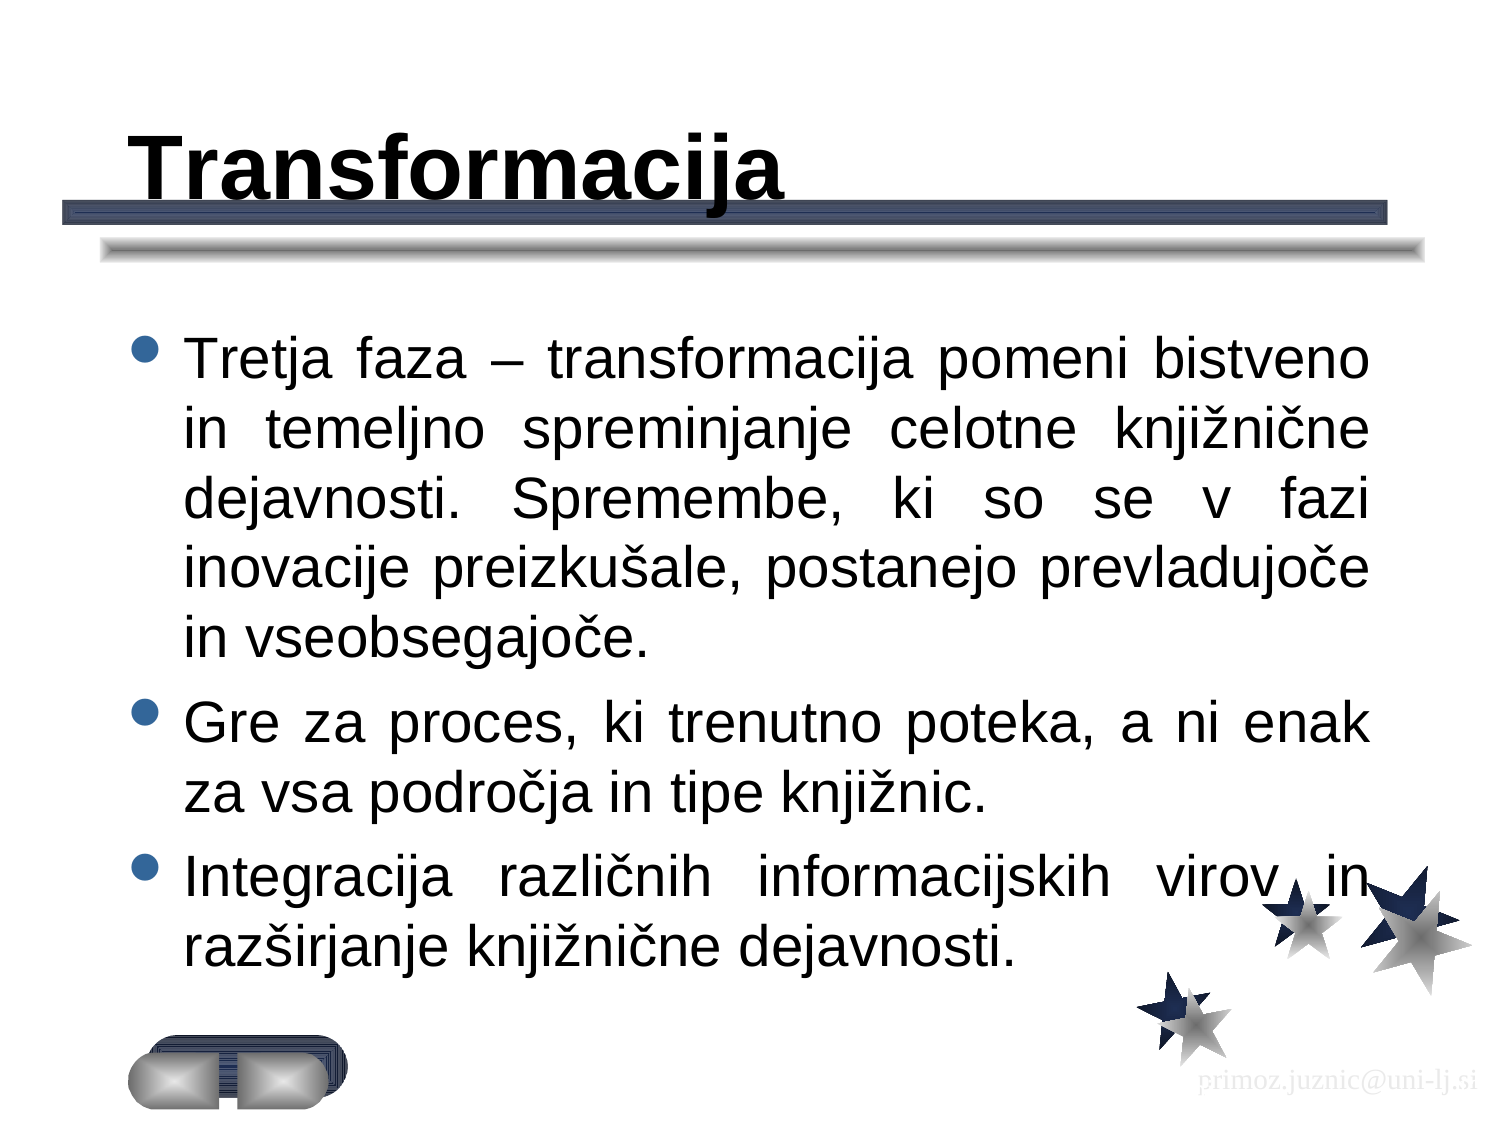

# Transformacija
Tretja faza – transformacija pomeni bistveno in temeljno spreminjanje celotne knjižnične dejavnosti. Spremembe, ki so se v fazi inovacije preizkušale, postanejo prevladujoče in vseobsegajoče.
Gre za proces, ki trenutno poteka, a ni enak za vsa področja in tipe knjižnic.
Integracija različnih informacijskih virov in razširjanje knjižnične dejavnosti.
Primoz Juznic, BINK, FF, Univerza v Ljubljani